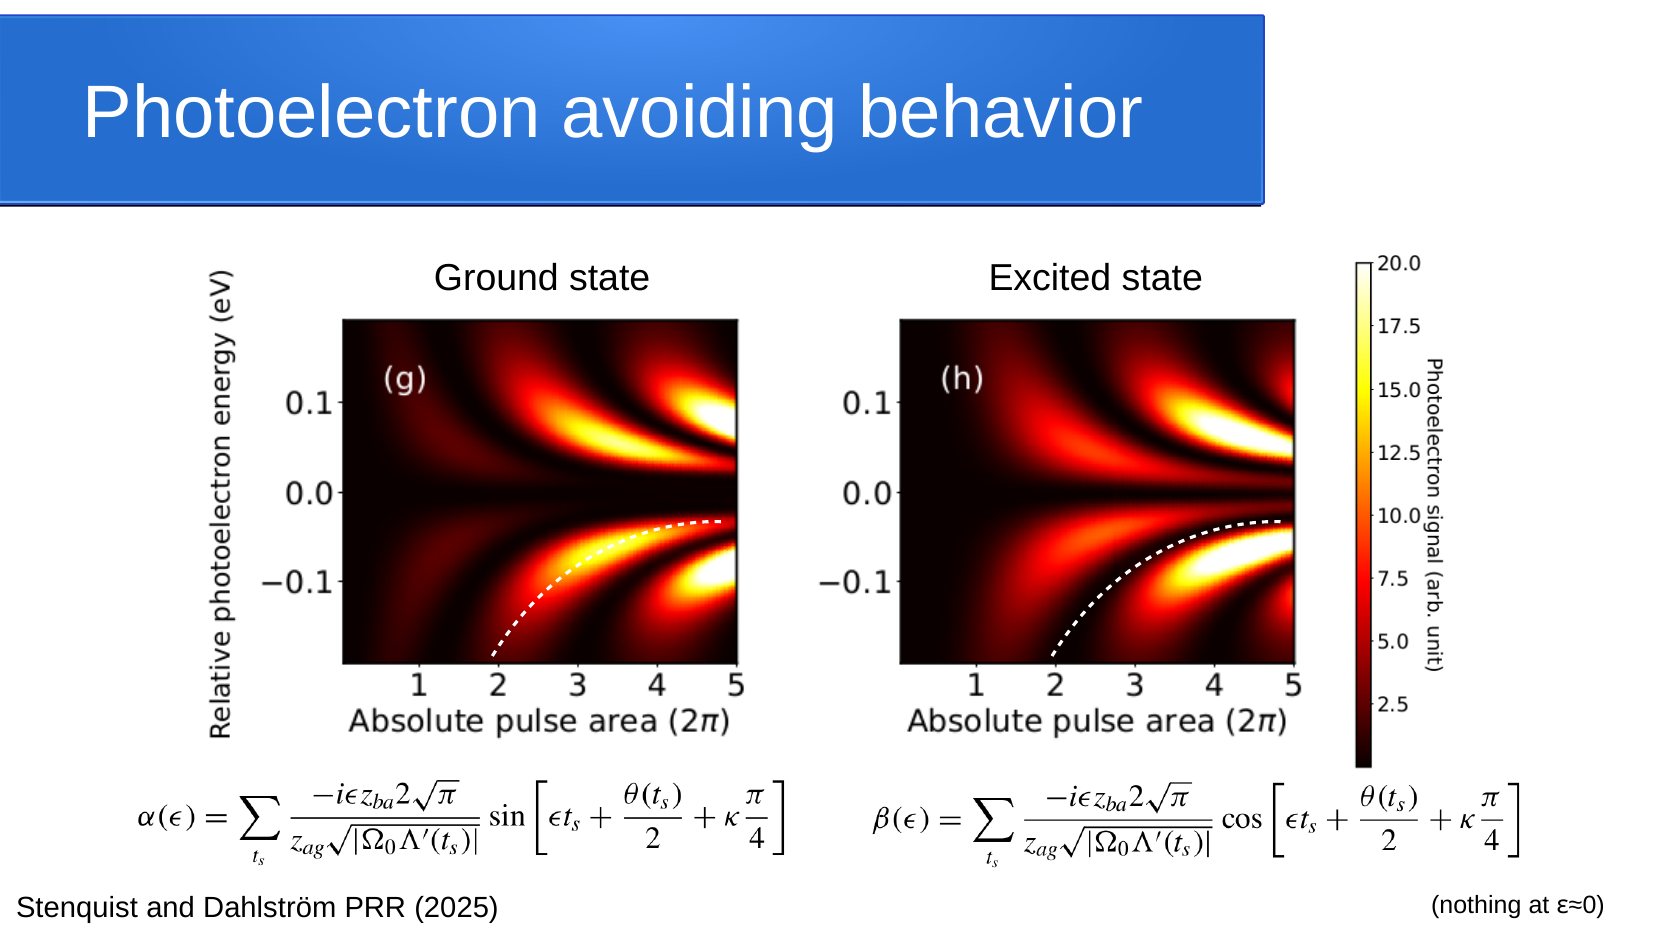

# Photoelectron avoiding behavior
Ground state
Excited state
(nothing at ε≈0)
Stenquist and Dahlström PRR (2025)